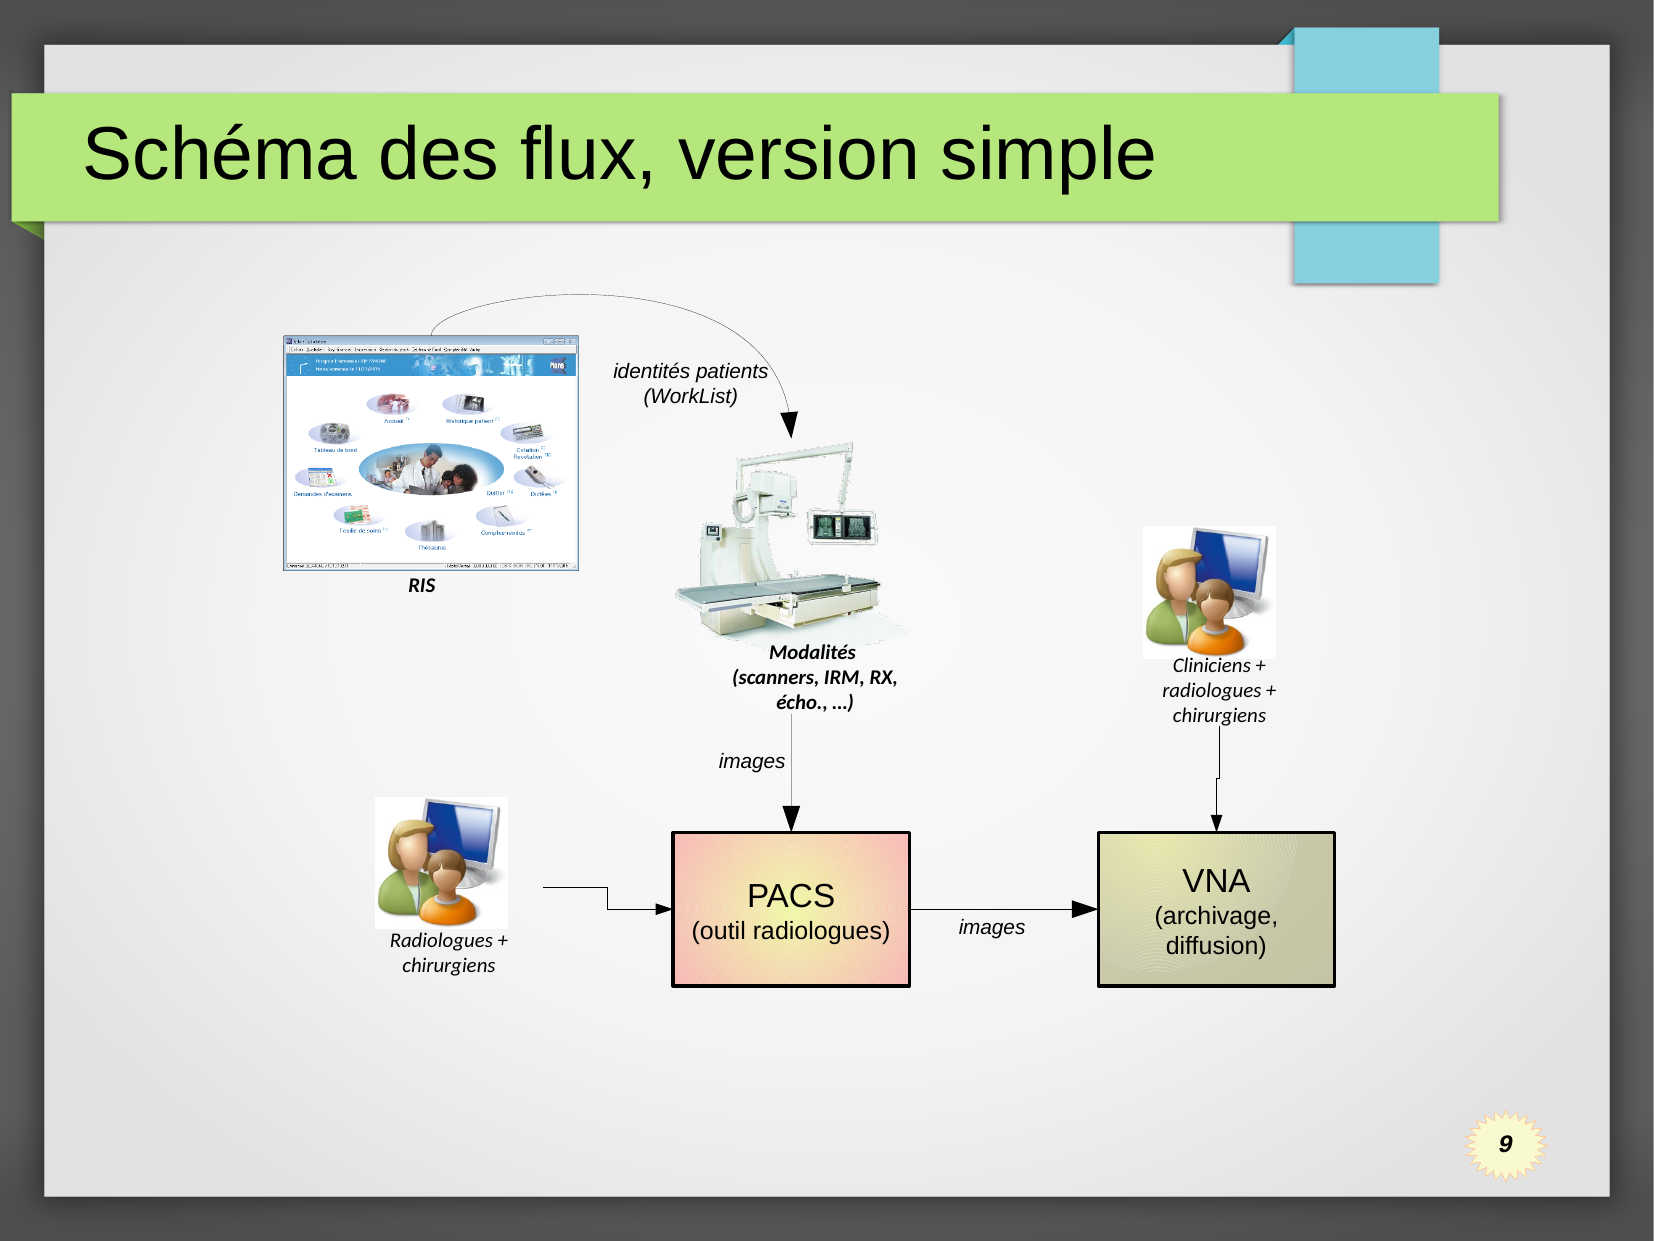

# Schéma des flux, version simple
RIS
identités patients (WorkList)
Modalités
(scanners, IRM, RX, écho., …)
Cliniciens +
 radiologues +
chirurgiens
images
Radiologues + chirurgiens
PACS
(outil radiologues)
VNA
(archivage, diffusion)
images